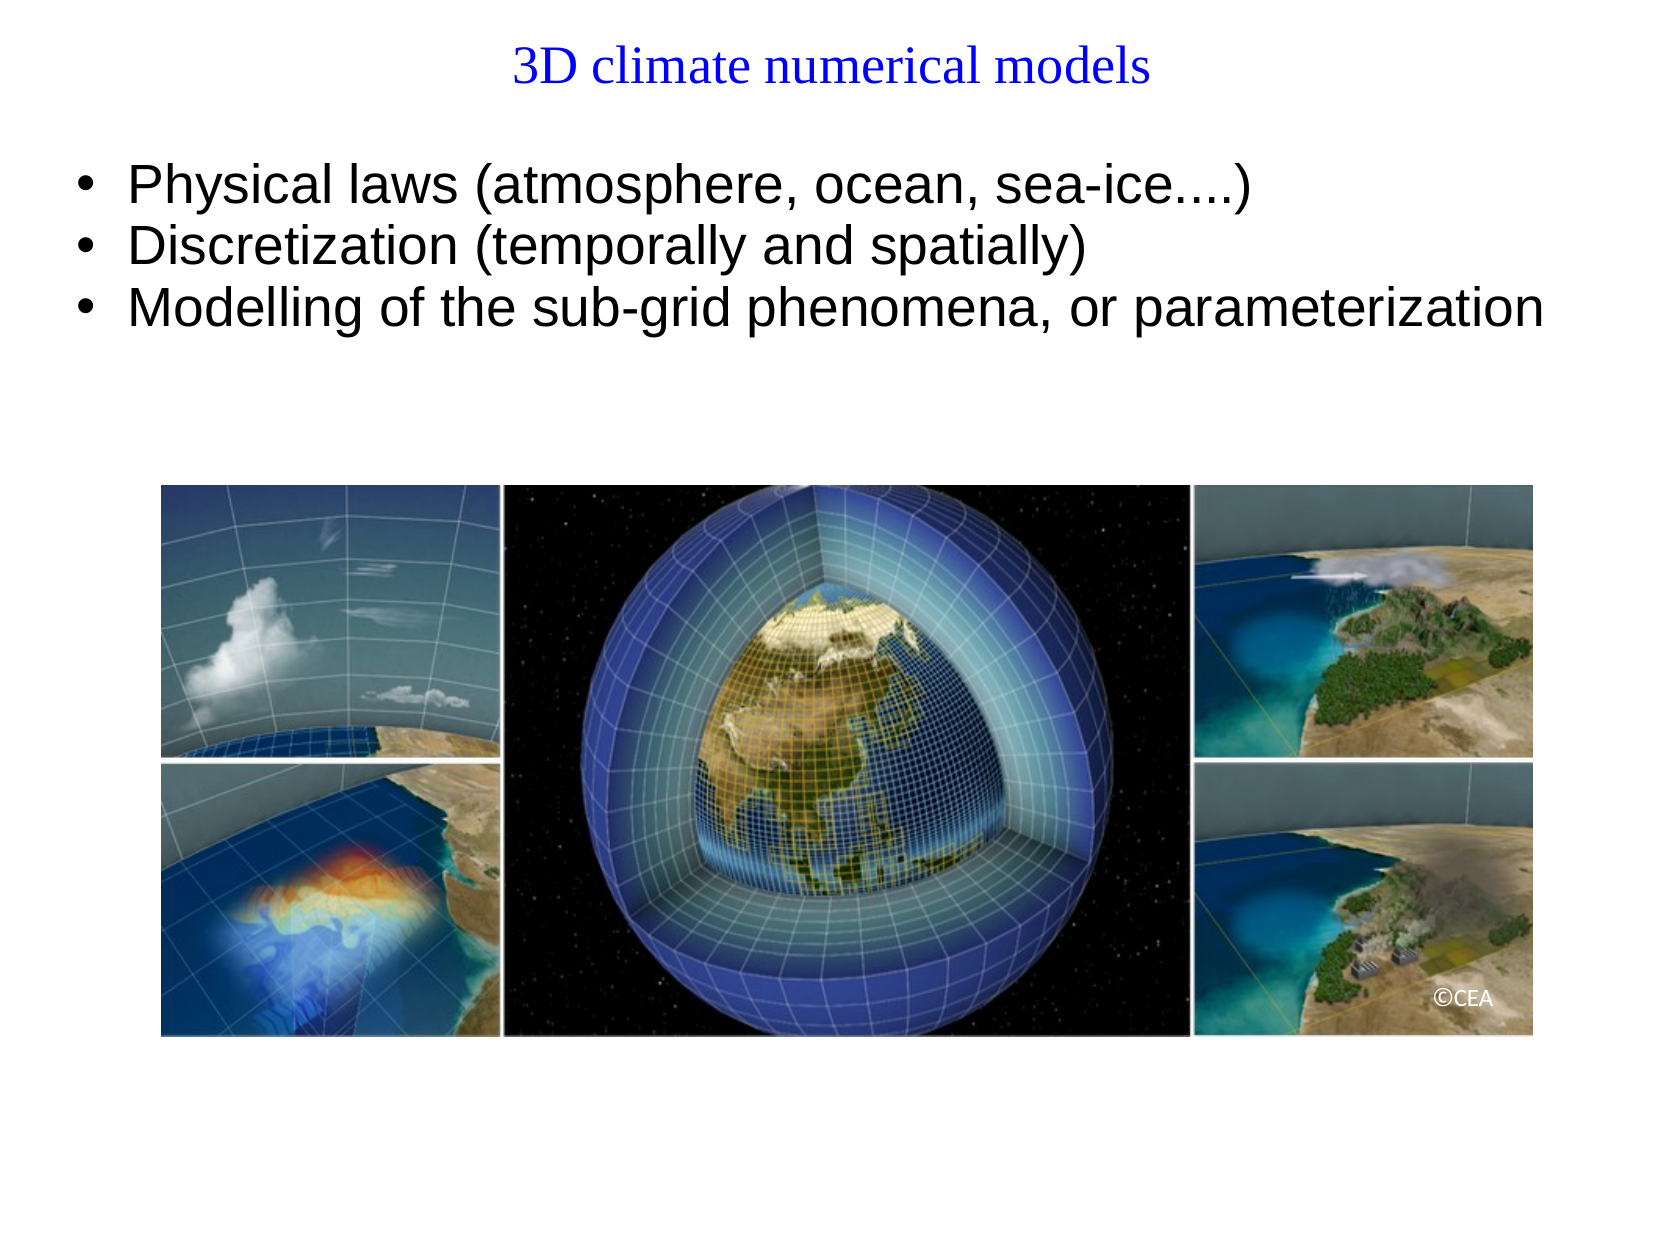

3D climate numerical models
 Physical laws (atmosphere, ocean, sea-ice....)
 Discretization (temporally and spatially)
 Modelling of the sub-grid phenomena, or parameterization
©CEA